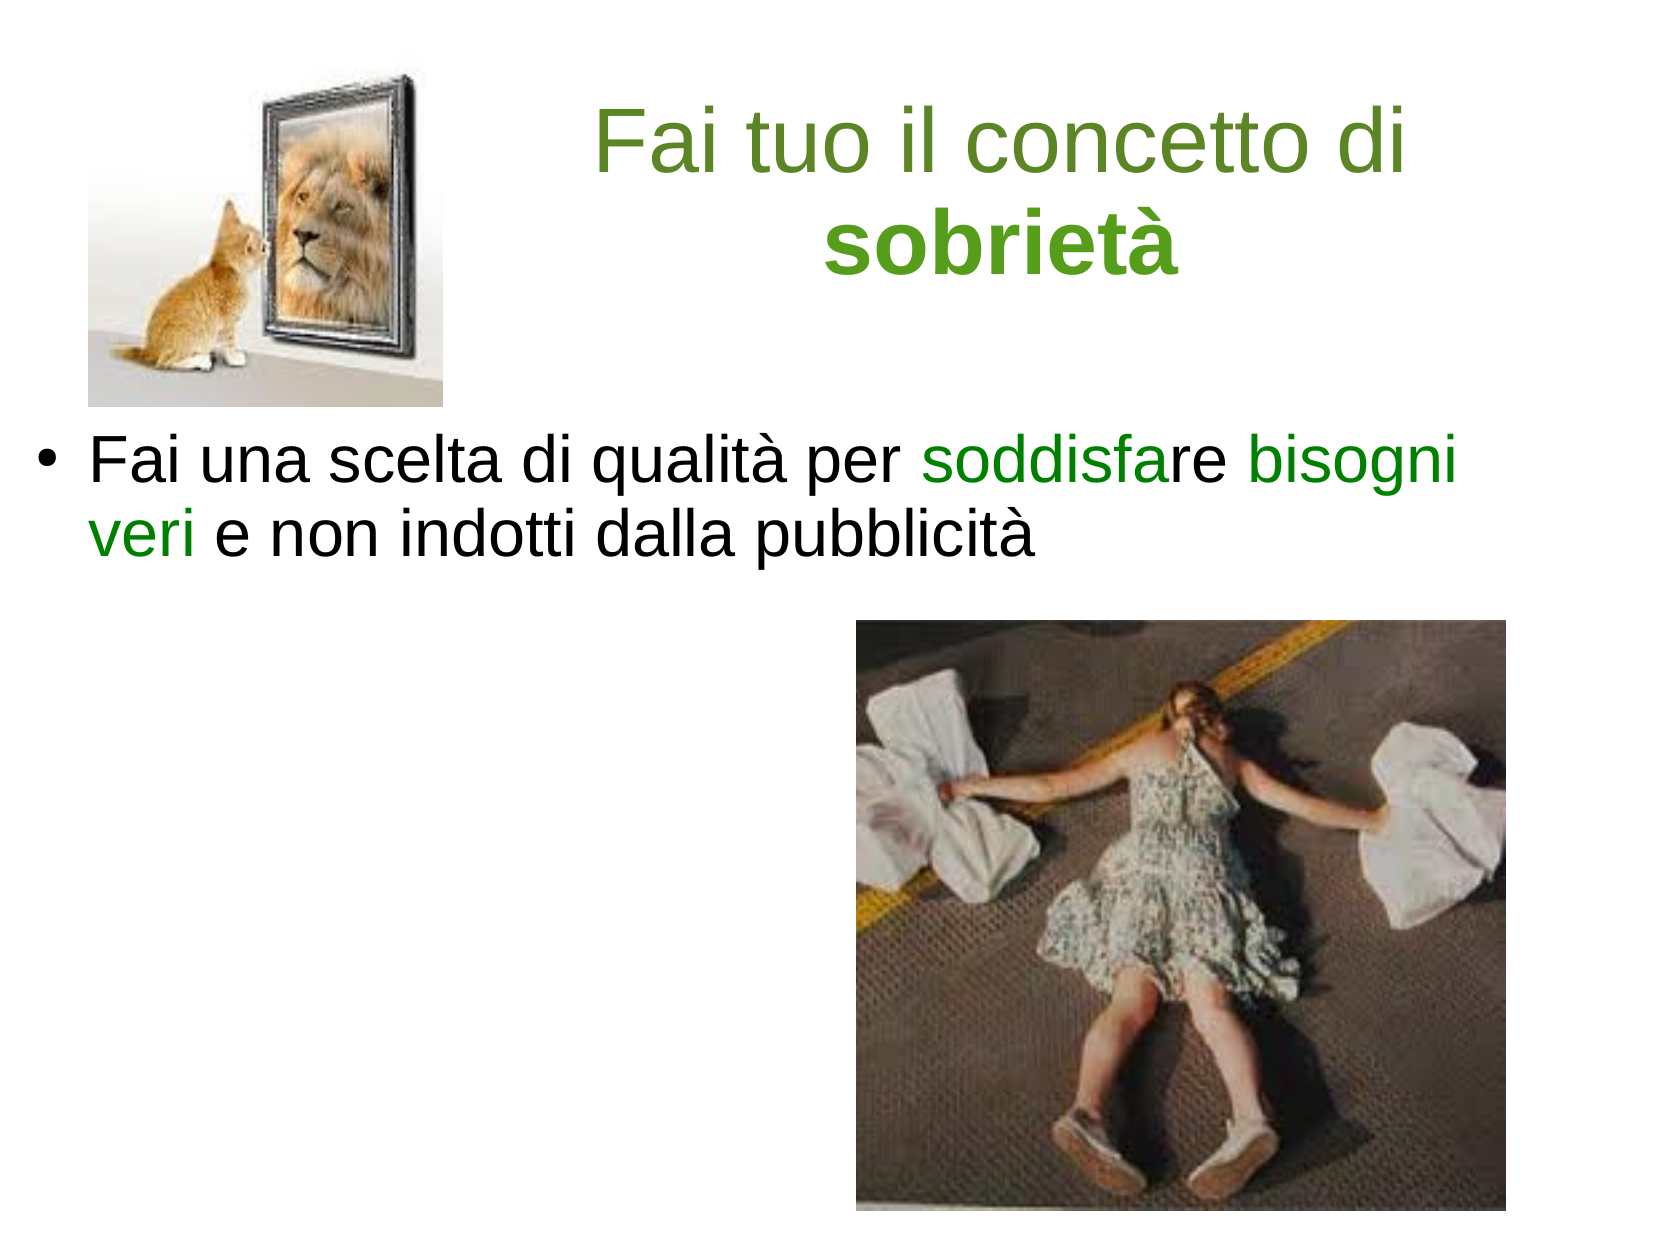

# Fai tuo il concetto di sobrietà
Fai una scelta di qualità per soddisfare bisogni veri e non indotti dalla pubblicità